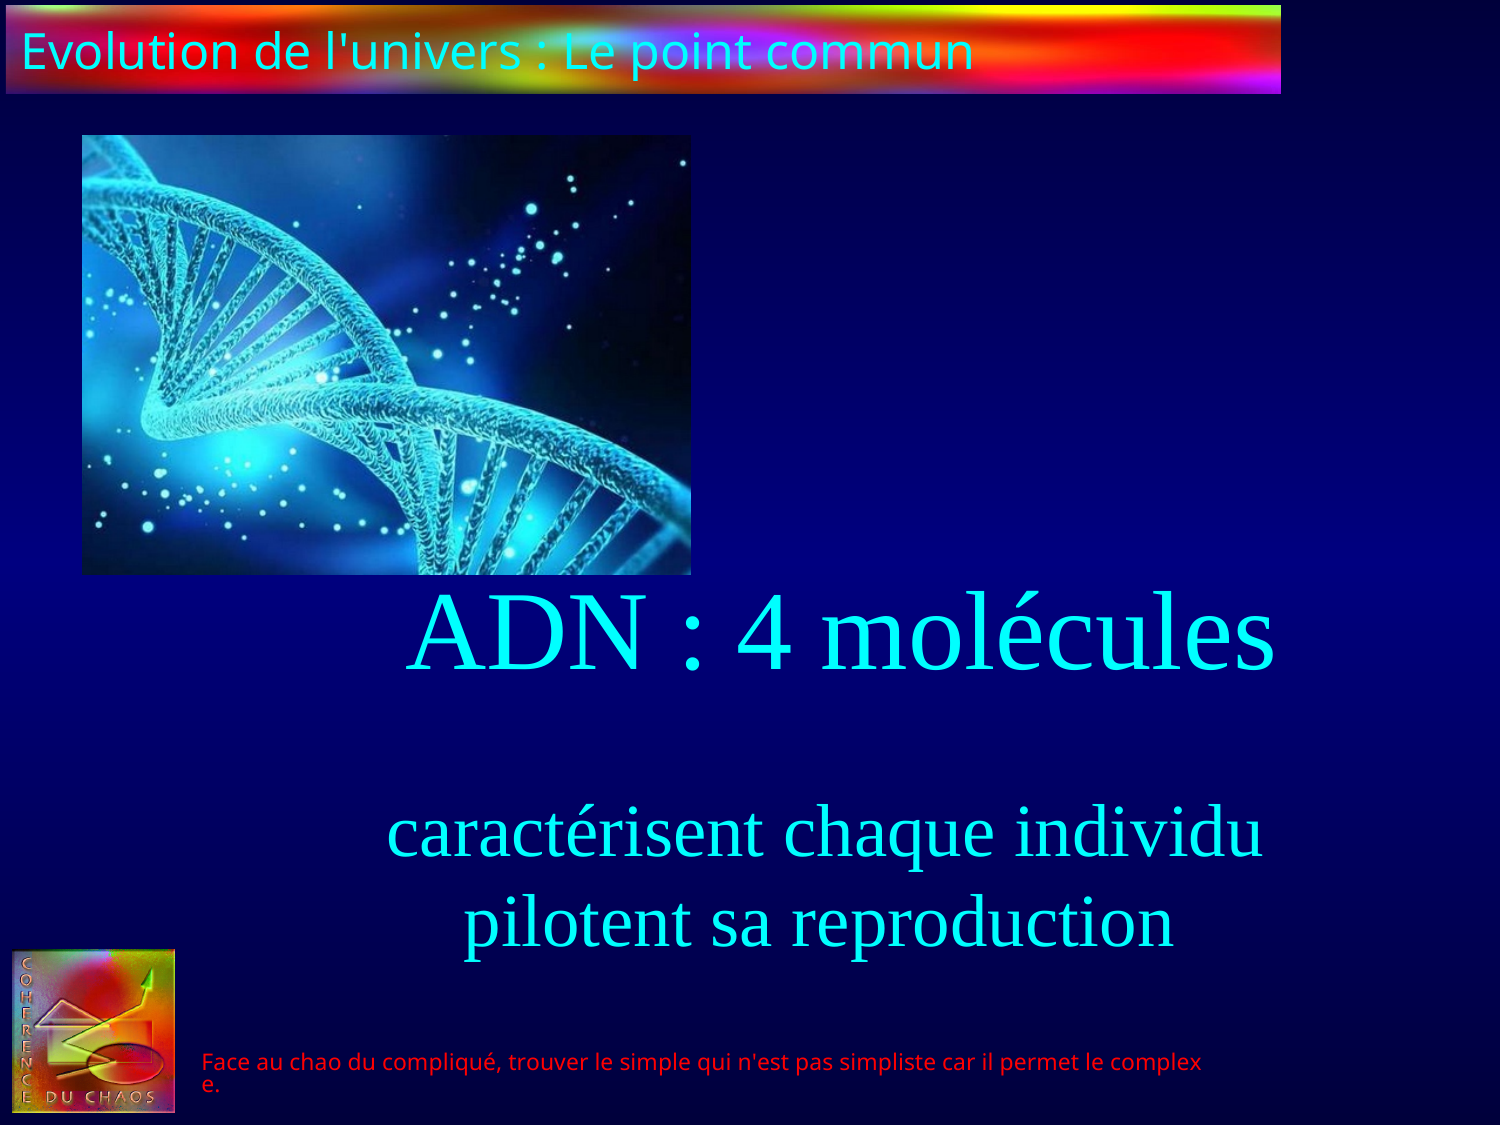

#
Evolution de l'univers : Le point commun
ADN : 4 molécules
caractérisent chaque individu
pilotent sa reproduction
Face au chao du compliqué, trouver le simple qui n'est pas simpliste car il permet le complexe.